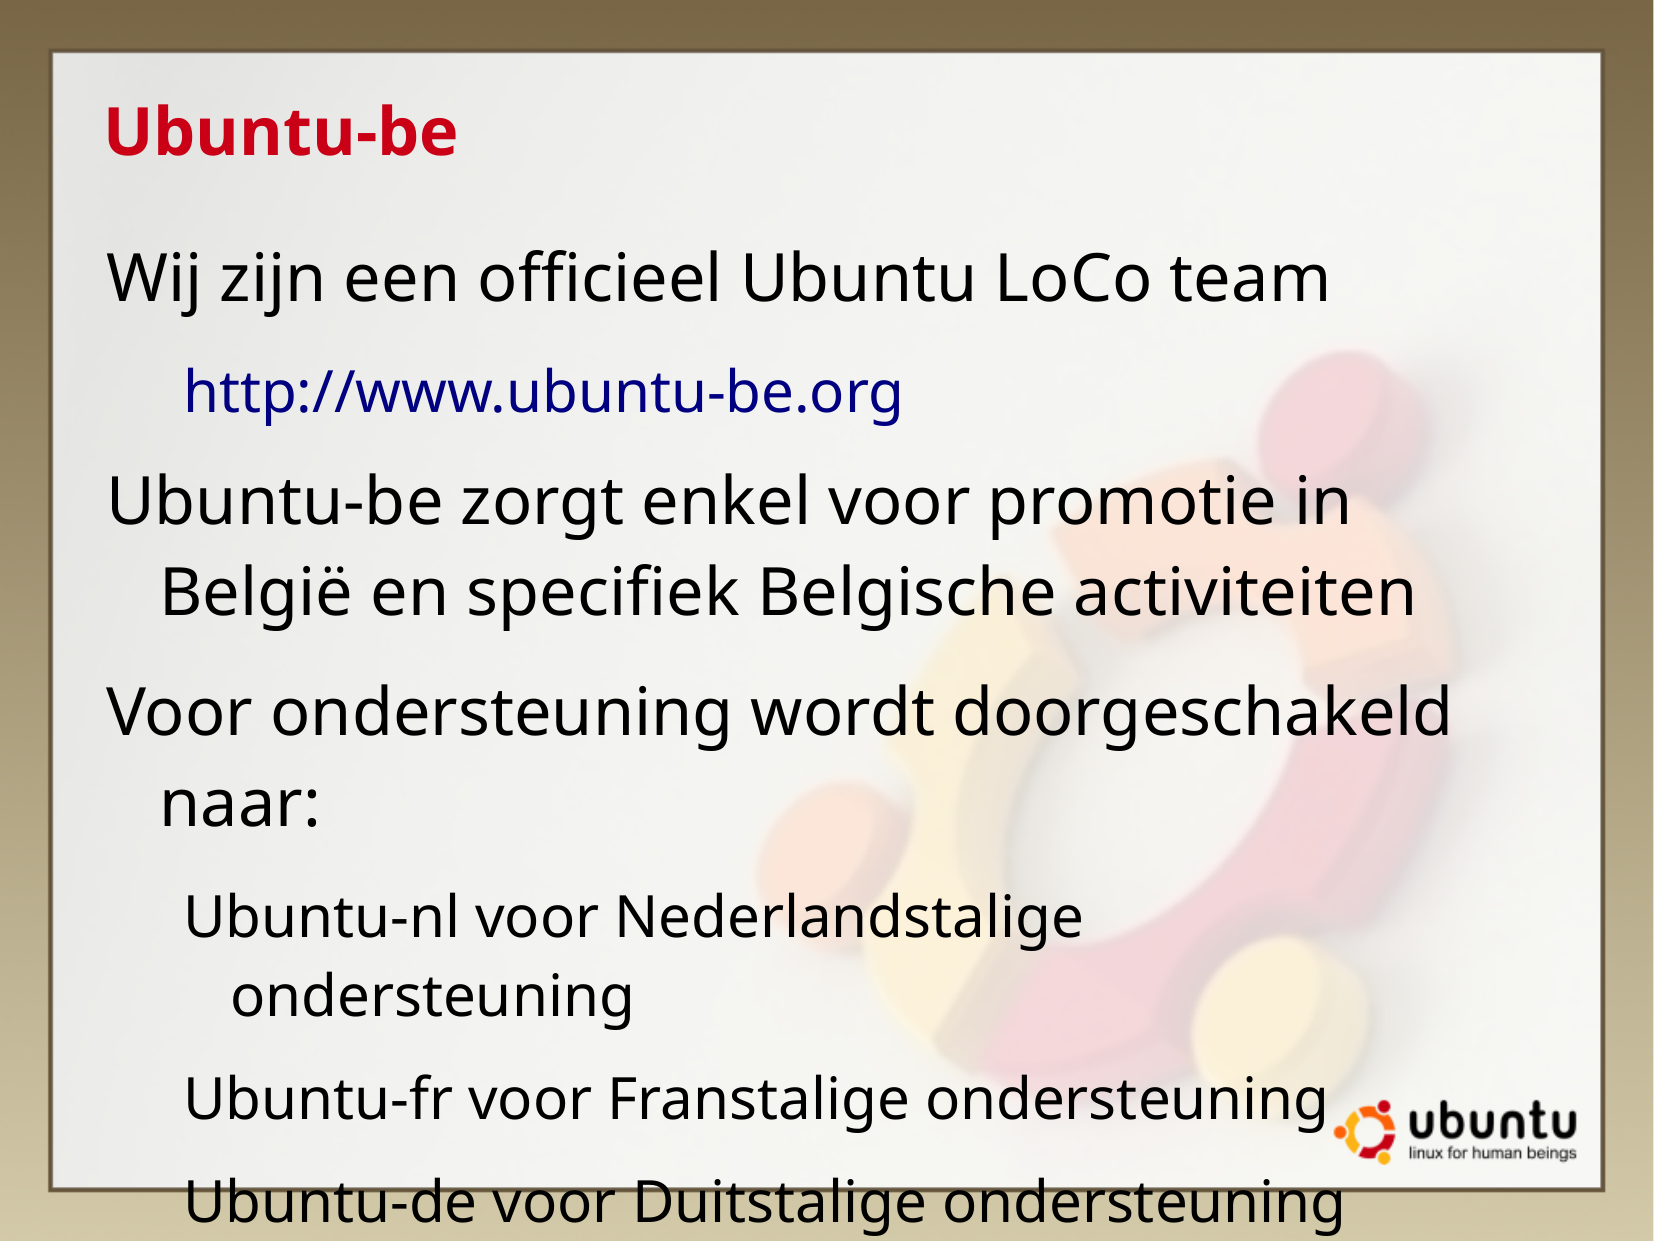

Ubuntu-be
# Wij zijn een officieel Ubuntu LoCo team
http://www.ubuntu-be.org
Ubuntu-be zorgt enkel voor promotie in België en specifiek Belgische activiteiten
Voor ondersteuning wordt doorgeschakeld naar:
Ubuntu-nl voor Nederlandstalige ondersteuning
Ubuntu-fr voor Franstalige ondersteuning
Ubuntu-de voor Duitstalige ondersteuning